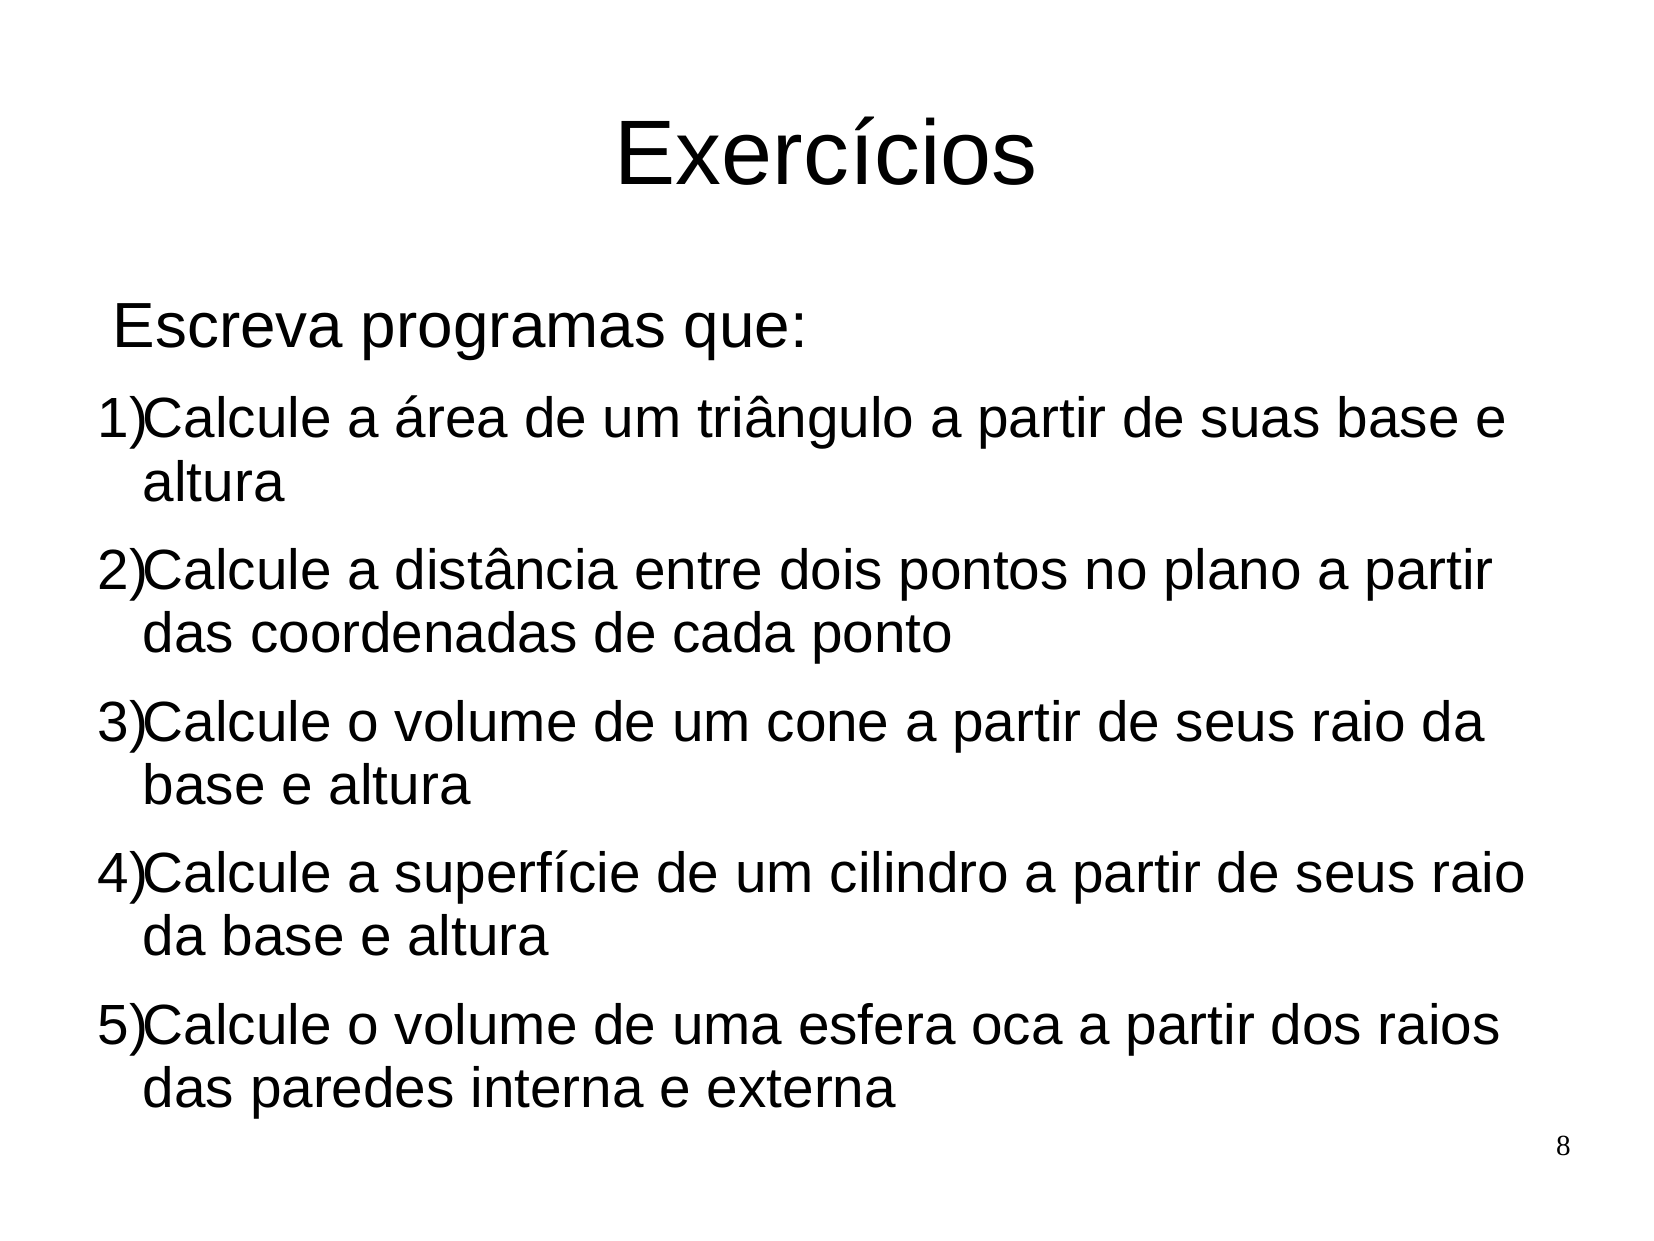

# Exercícios
Escreva programas que:
Calcule a área de um triângulo a partir de suas base e altura
Calcule a distância entre dois pontos no plano a partir das coordenadas de cada ponto
Calcule o volume de um cone a partir de seus raio da base e altura
Calcule a superfície de um cilindro a partir de seus raio da base e altura
Calcule o volume de uma esfera oca a partir dos raios das paredes interna e externa
8